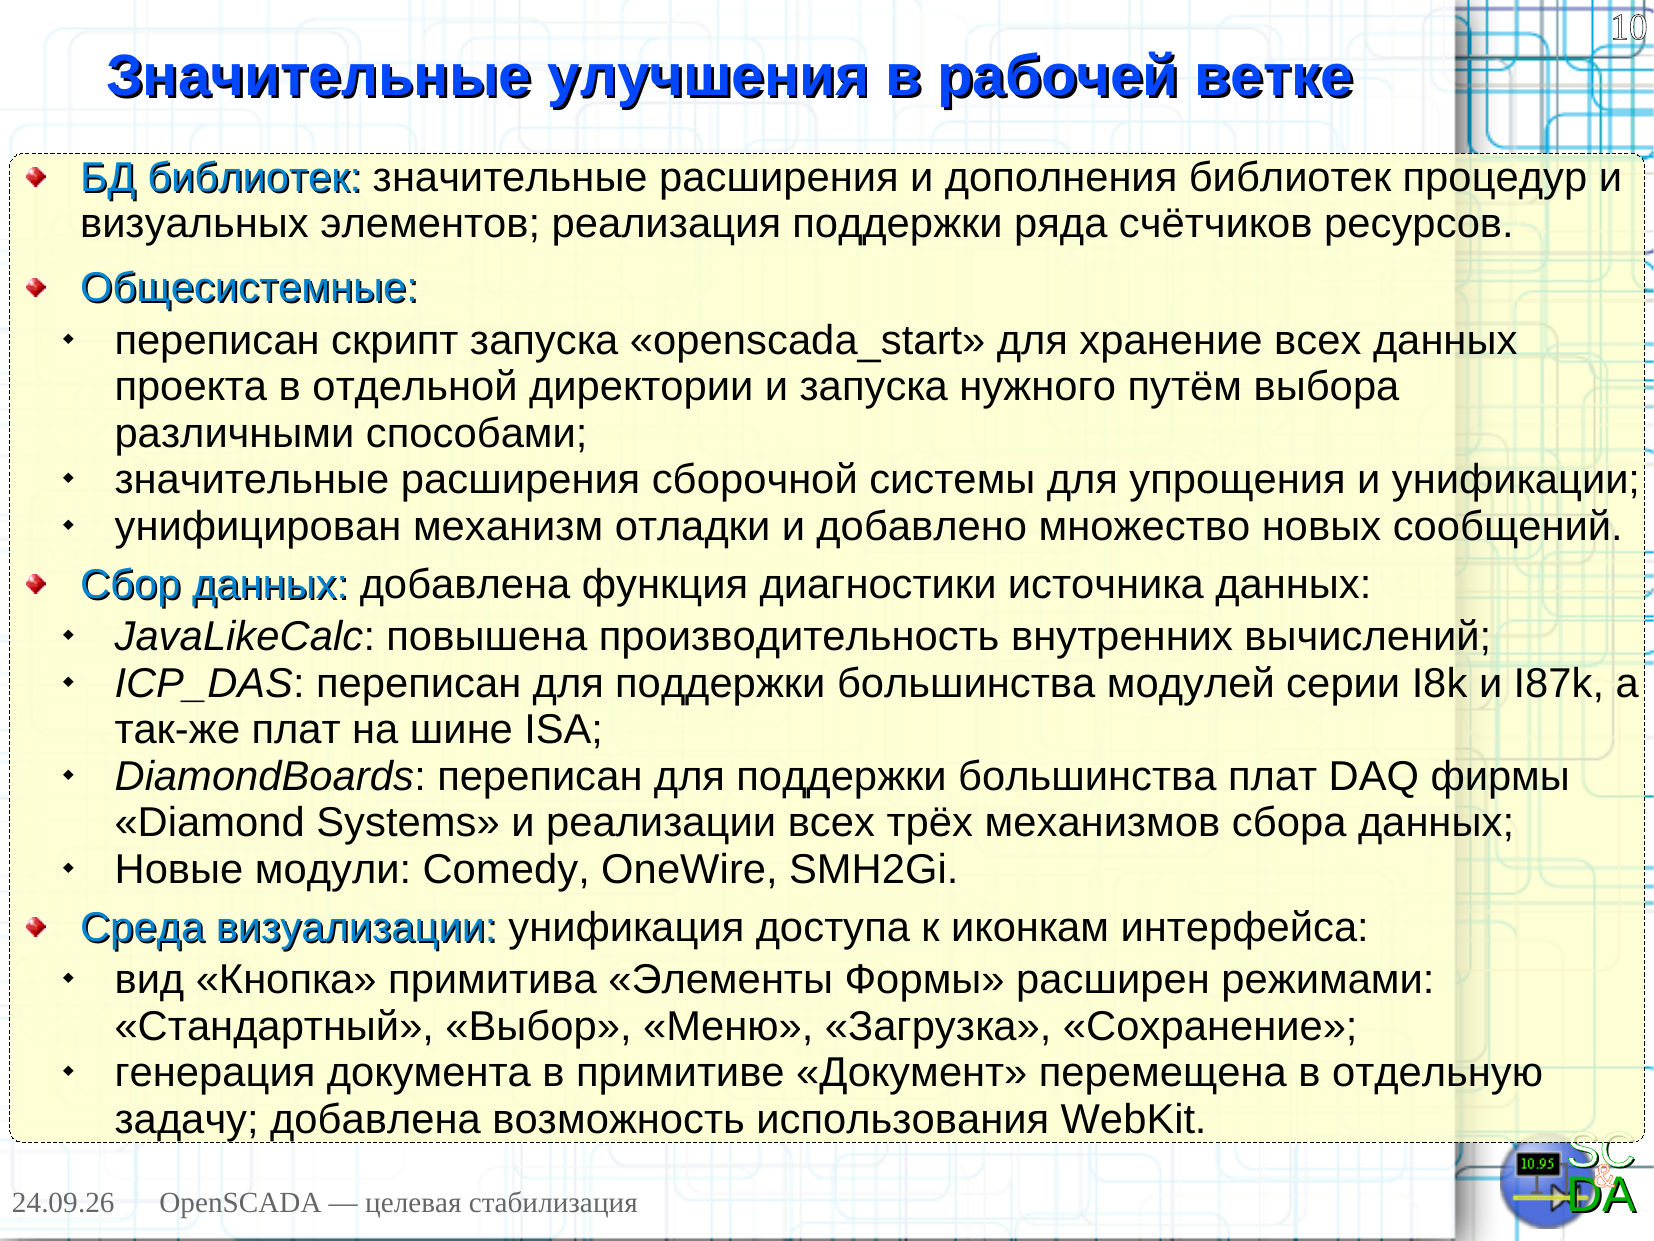

10
# Значительные улучшения в рабочей ветке
БД библиотек: значительные расширения и дополнения библиотек процедур и визуальных элементов; реализация поддержки ряда счётчиков ресурсов.
Общесистемные:
переписан скрипт запуска «openscada_start» для хранение всех данных проекта в отдельной директории и запуска нужного путём выбора различными способами;
значительные расширения сборочной системы для упрощения и унификации;
унифицирован механизм отладки и добавлено множество новых сообщений.
Сбор данных: добавлена функция диагностики источника данных:
JavaLikeCalc: повышена производительность внутренних вычислений;
ICP_DAS: переписан для поддержки большинства модулей серии I8k и I87k, а так-же плат на шине ISA;
DiamondBoards: переписан для поддержки большинства плат DAQ фирмы «Diamond Systems» и реализации всех трёх механизмов сбора данных;
Новые модули: Comedy, OneWire, SMH2Gi.
Среда визуализации: унификация доступа к иконкам интерфейса:
вид «Кнопка» примитива «Элементы Формы» расширен режимами: «Стандартный», «Выбор», «Меню», «Загрузка», «Сохранение»;
генерация документа в примитиве «Документ» перемещена в отдельную задачу; добавлена возможность использования WebKit.
OpenSCADA — целевая стабилизация